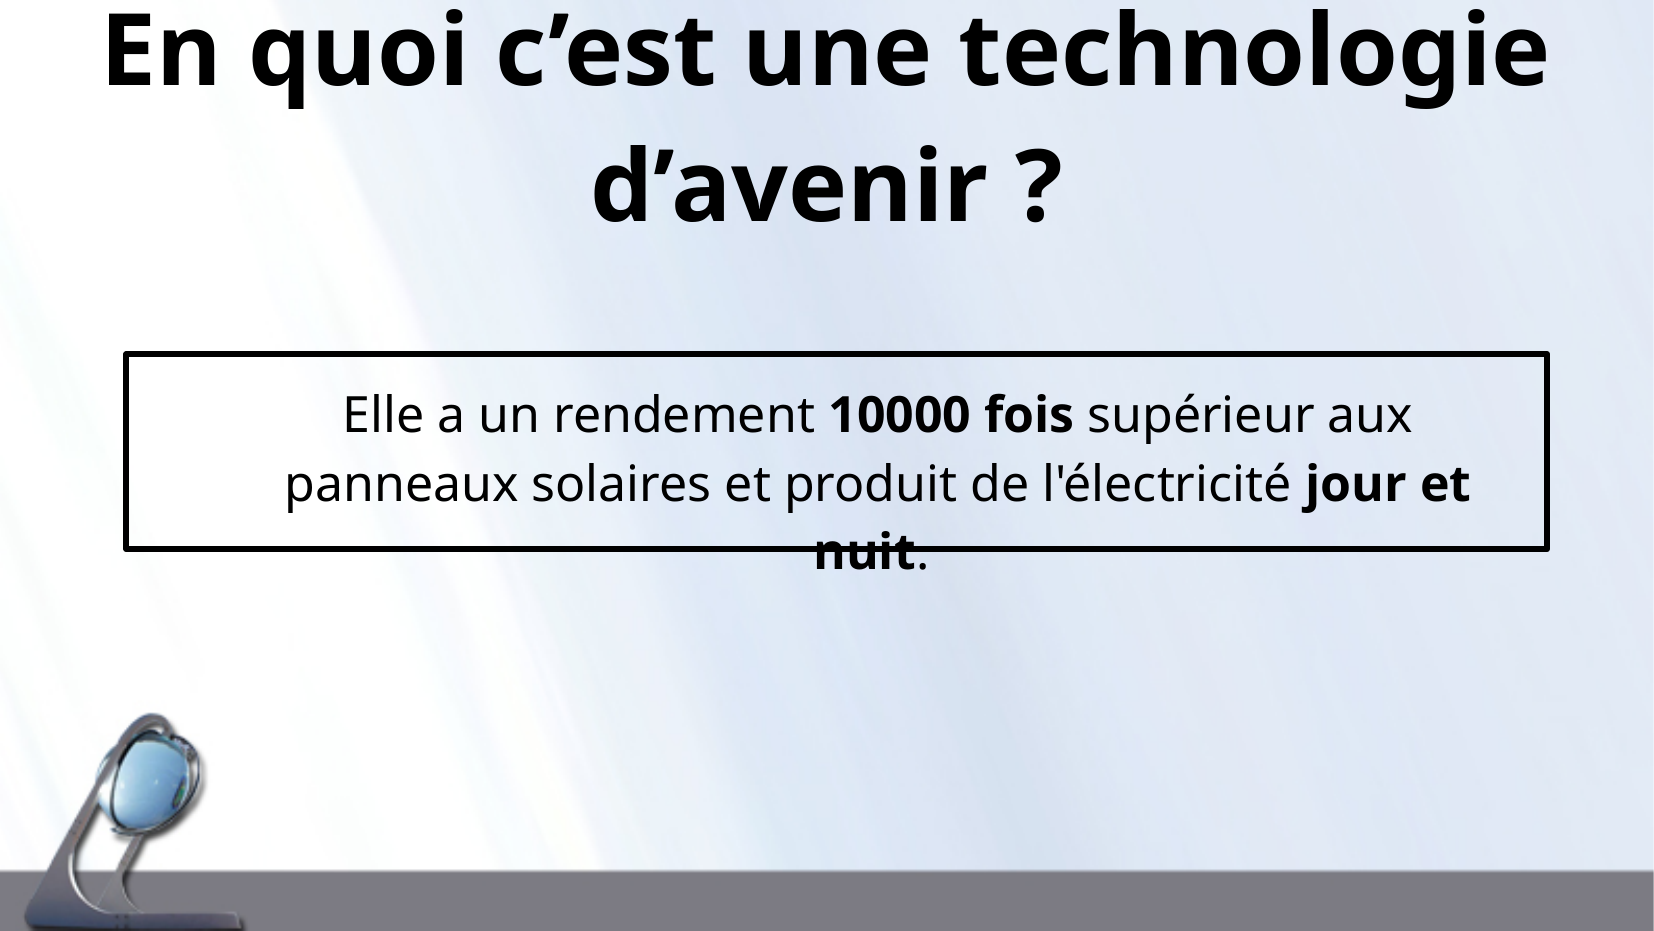

# En quoi c’est une technologie d’avenir ?
Elle a un rendement 10000 fois supérieur aux panneaux solaires et produit de l'électricité jour et nuit.